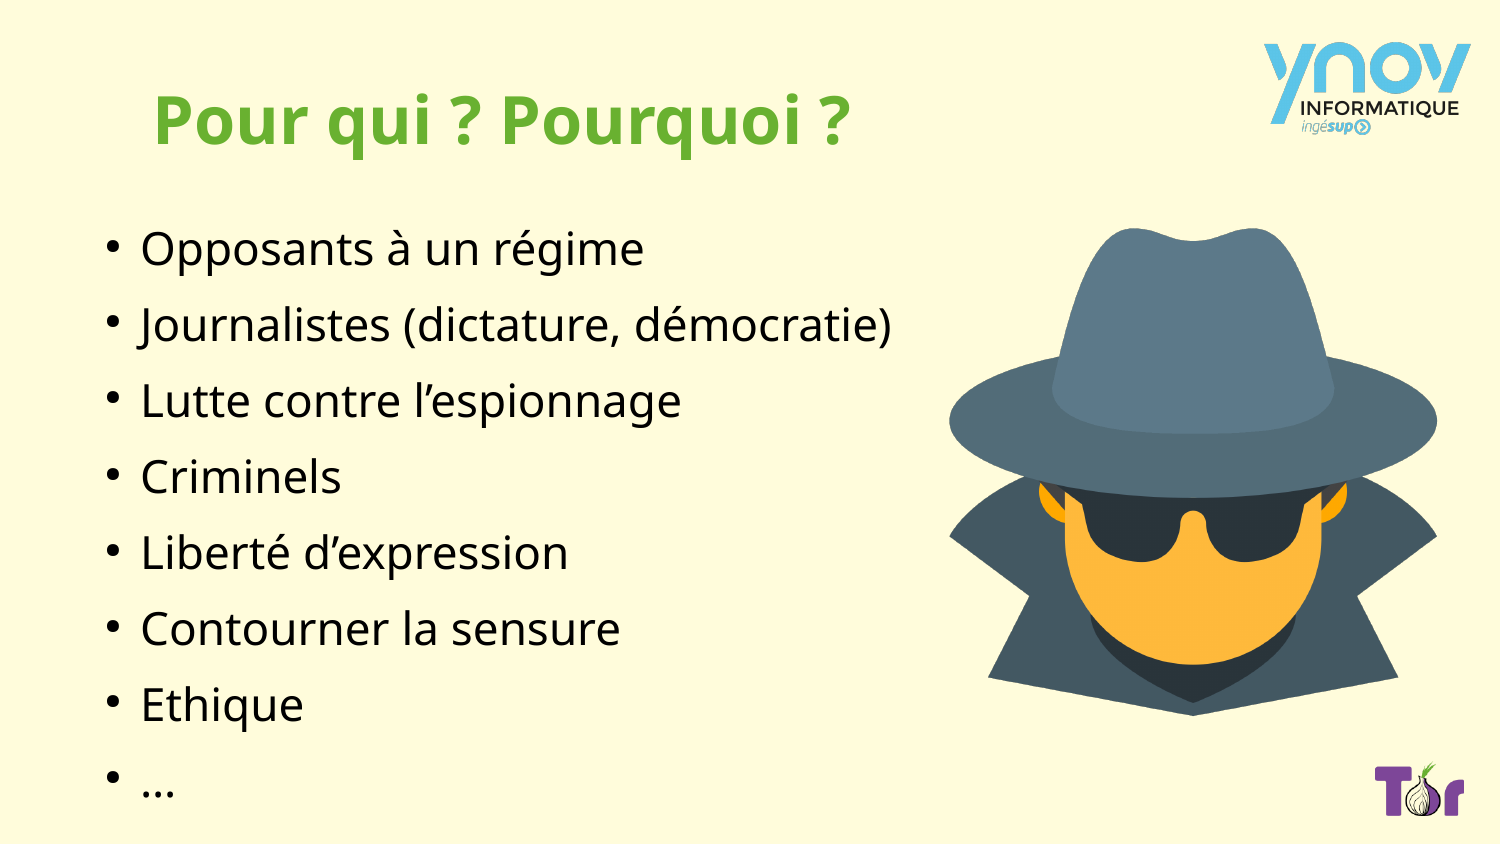

Pour qui ? Pourquoi ?
Opposants à un régime
Journalistes (dictature, démocratie)
Lutte contre l’espionnage
Criminels
Liberté d’expression
Contourner la sensure
Ethique
…